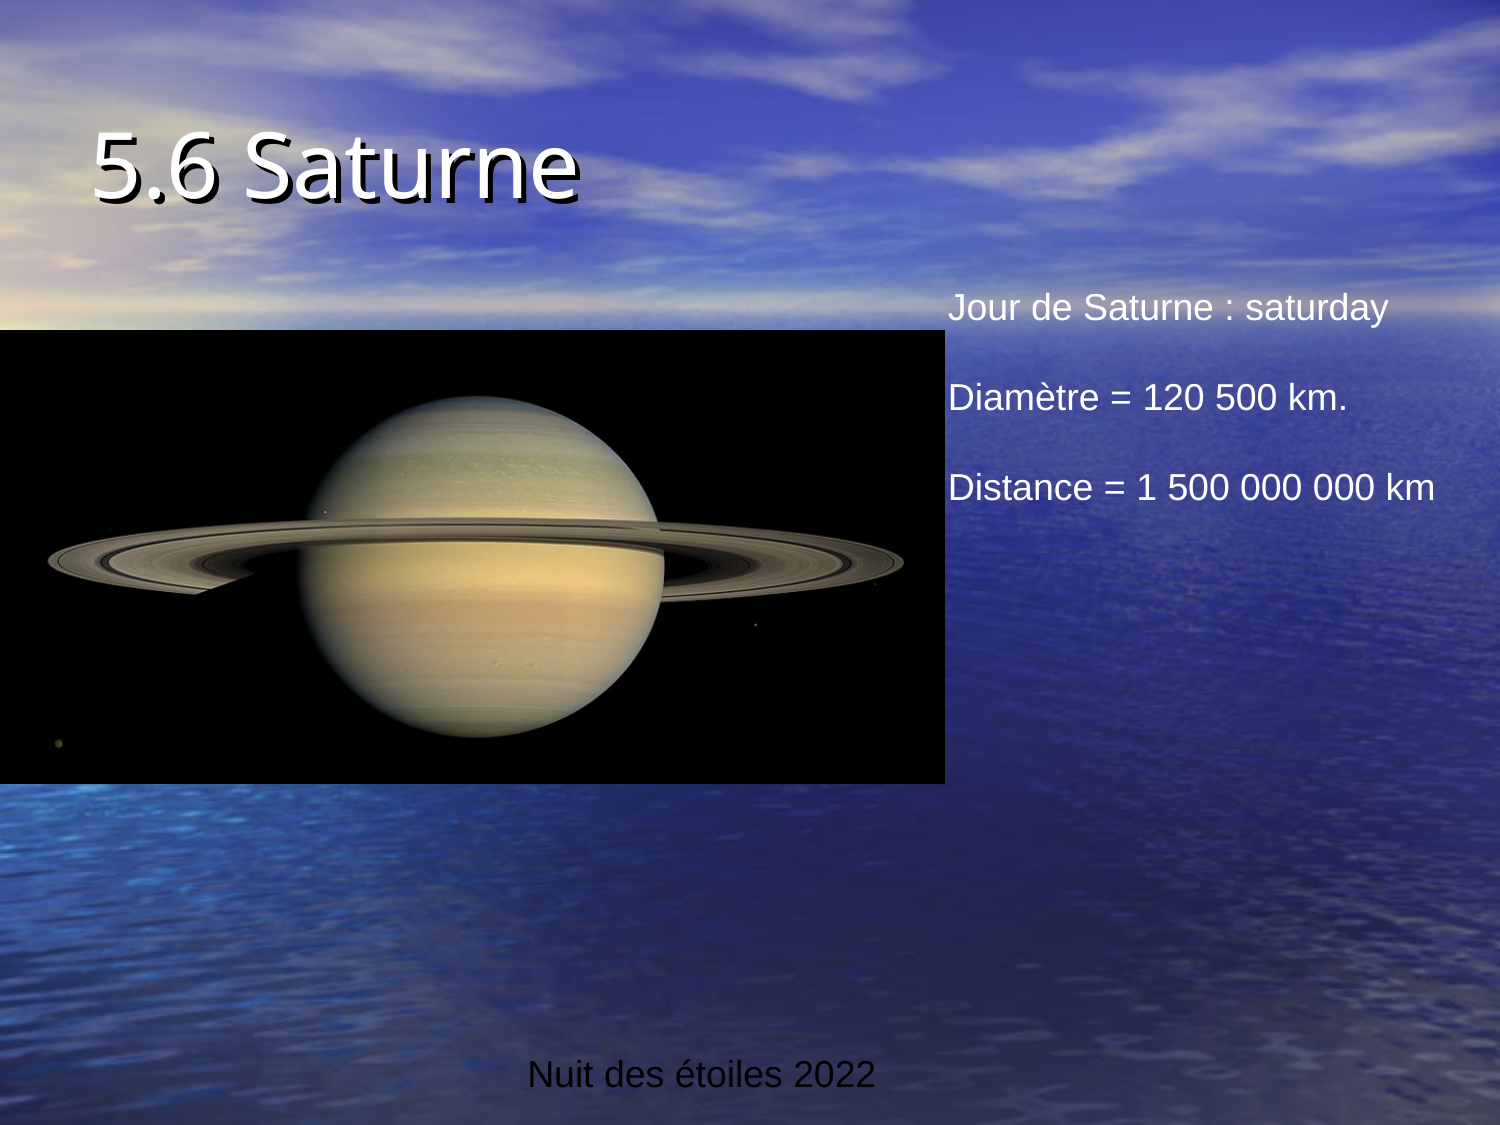

# 5.6 Saturne
Jour de Saturne : saturday
Diamètre = 120 500 km.
Distance = 1 500 000 000 km
Nuit des étoiles 2022